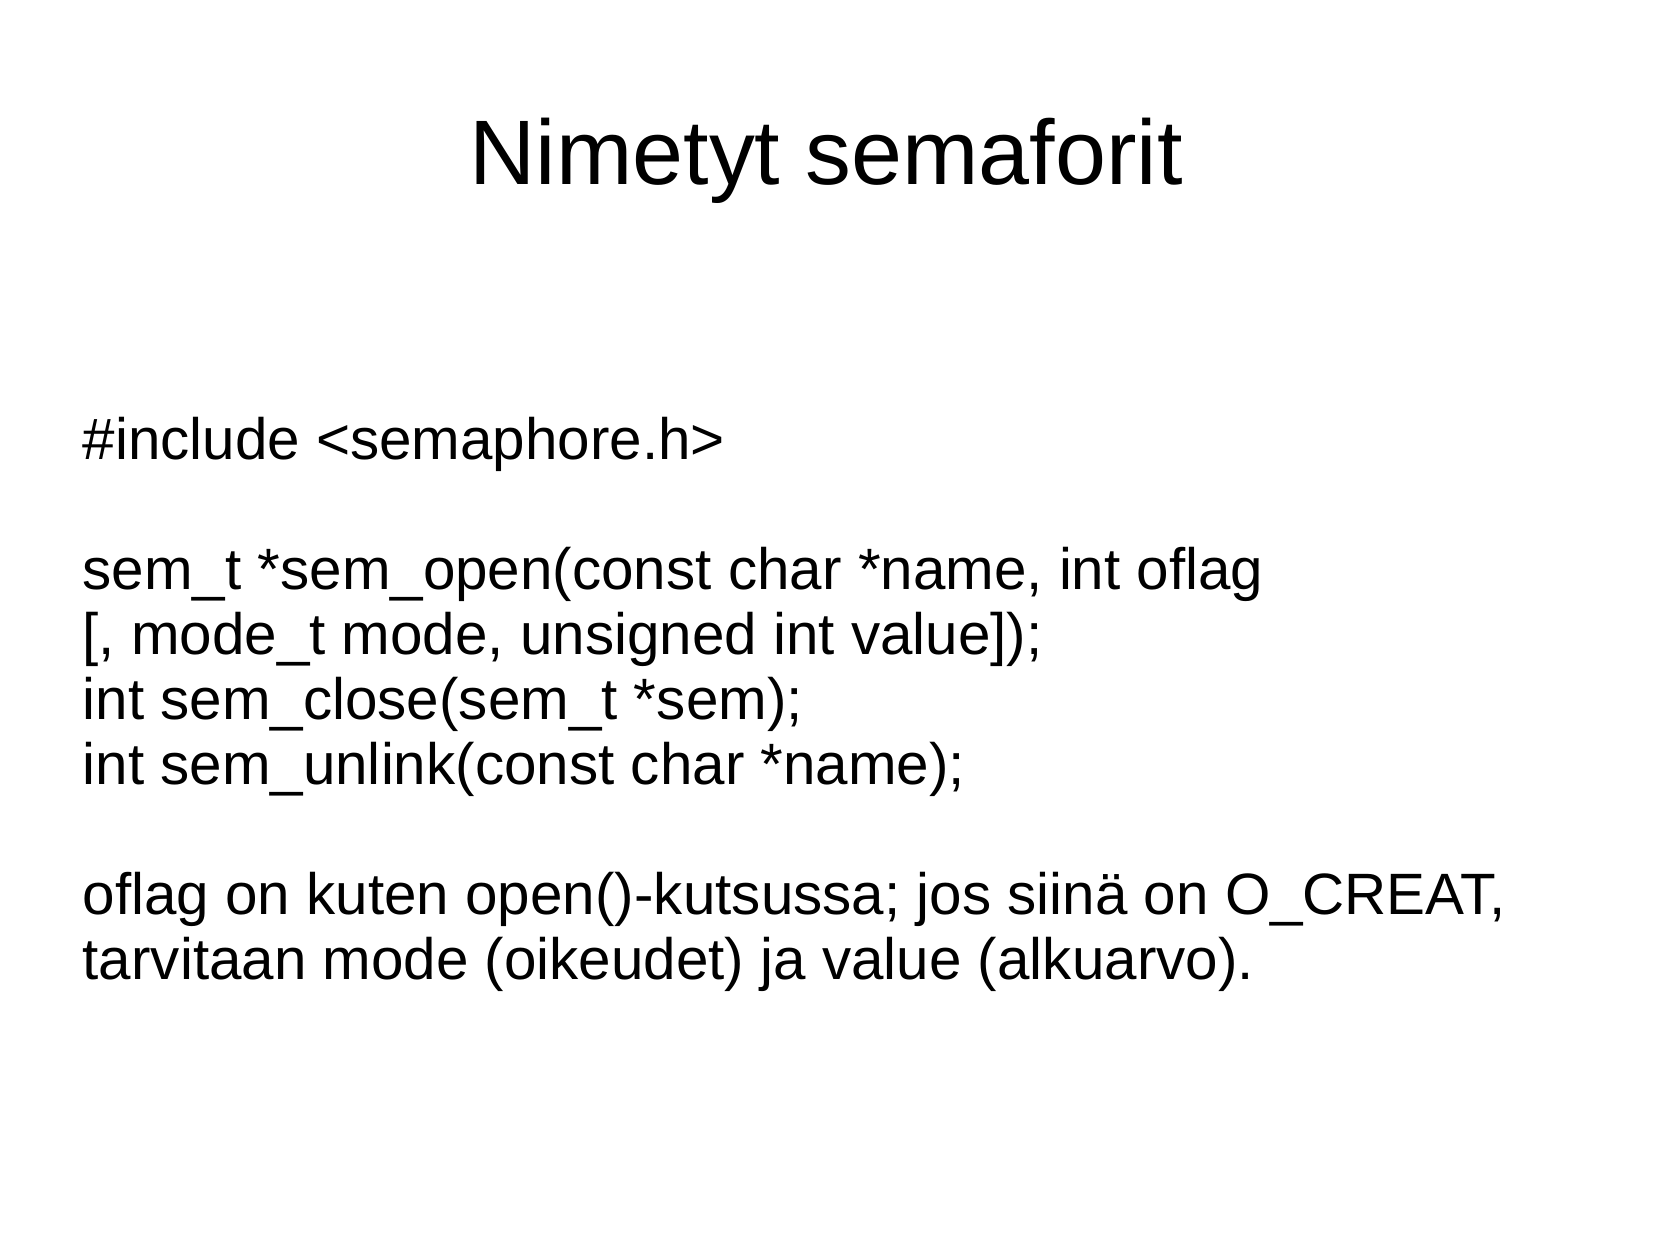

# Nimetyt semaforit
#include <semaphore.h>
sem_t *sem_open(const char *name, int oflag
[, mode_t mode, unsigned int value]);
int sem_close(sem_t *sem);
int sem_unlink(const char *name);
oflag on kuten open()-kutsussa; jos siinä on O_CREAT, tarvitaan mode (oikeudet) ja value (alkuarvo).